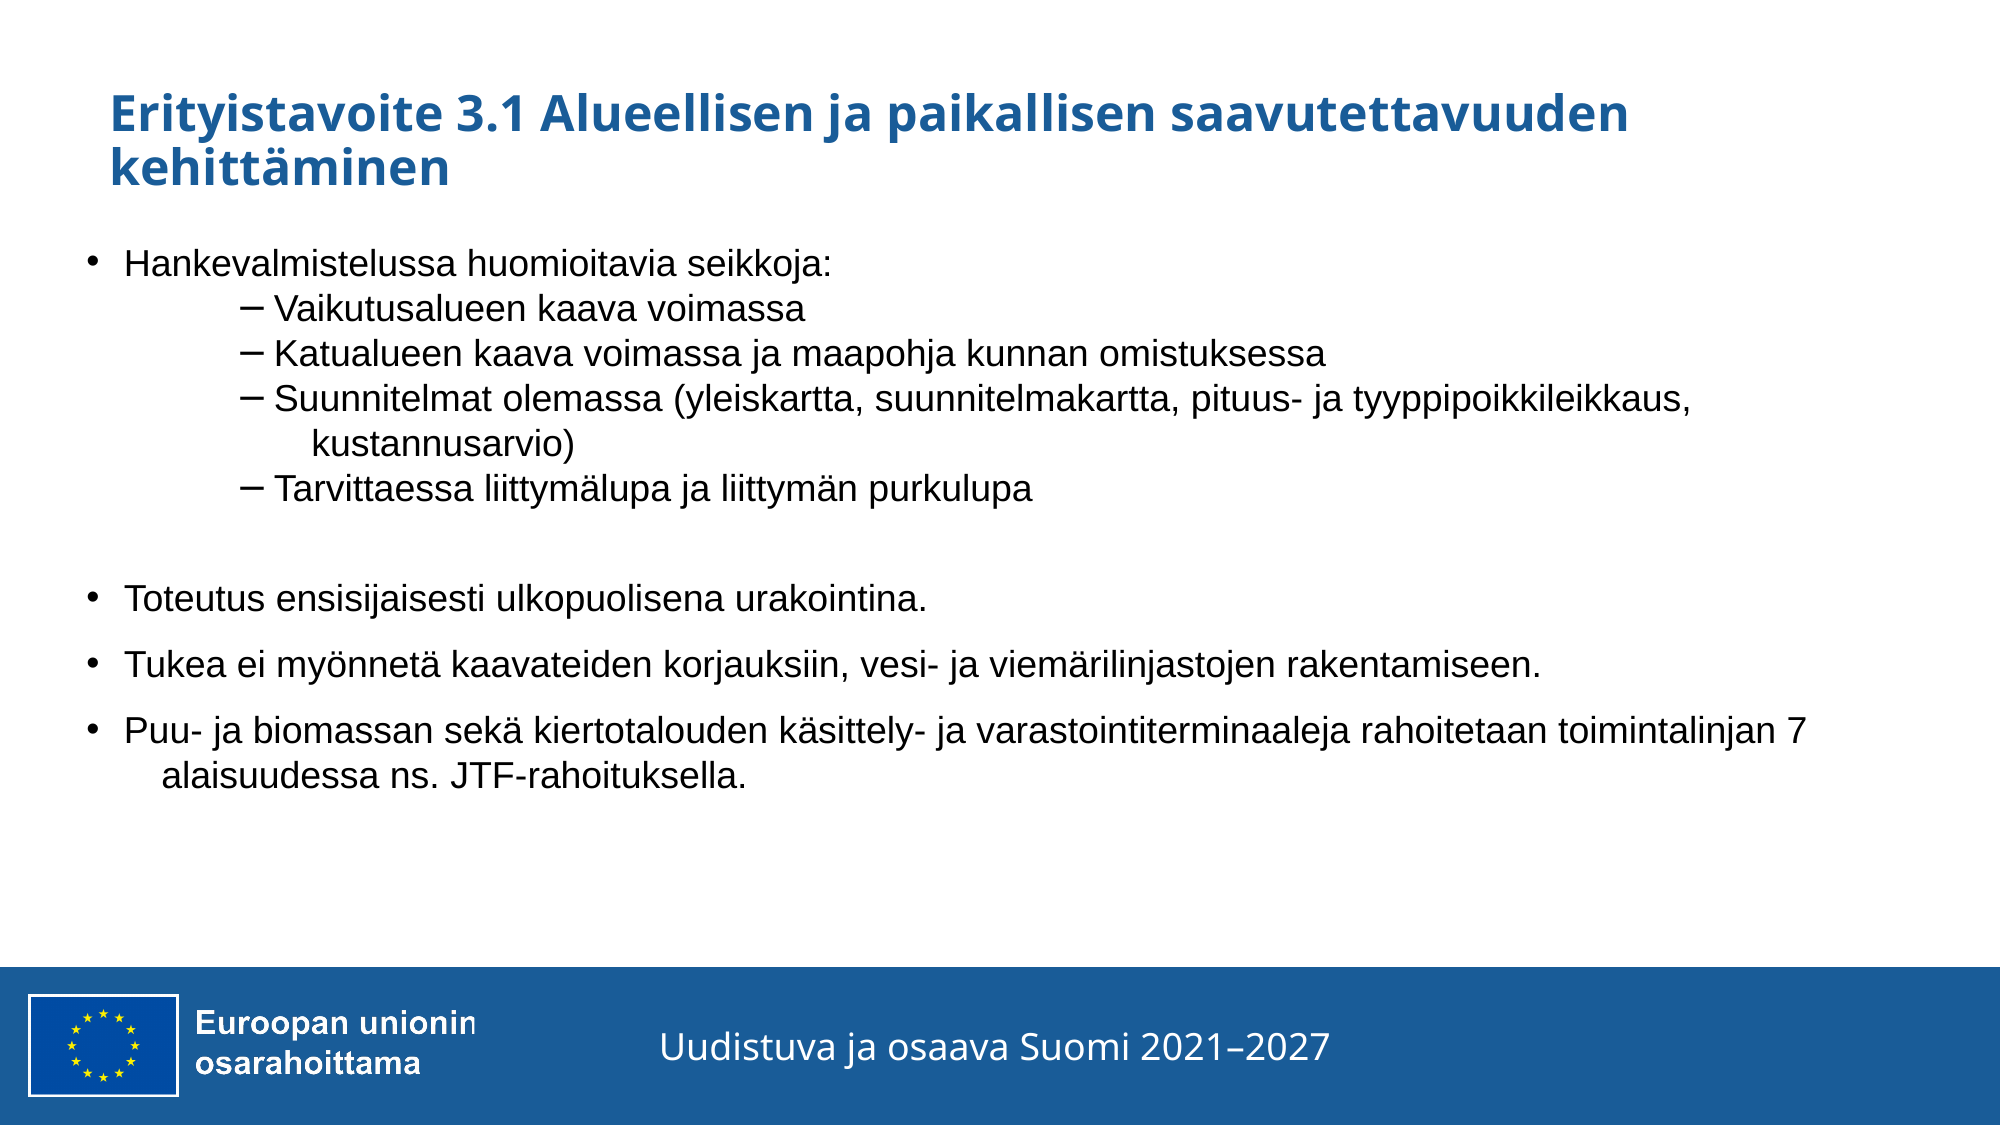

# Erityistavoite 3.1 Alueellisen ja paikallisen saavutettavuuden kehittäminen
Hankevalmistelussa huomioitavia seikkoja:
Vaikutusalueen kaava voimassa
Katualueen kaava voimassa ja maapohja kunnan omistuksessa
Suunnitelmat olemassa (yleiskartta, suunnitelmakartta, pituus- ja tyyppipoikkileikkaus, kustannusarvio)
Tarvittaessa liittymälupa ja liittymän purkulupa
Toteutus ensisijaisesti ulkopuolisena urakointina.
Tukea ei myönnetä kaavateiden korjauksiin, vesi- ja viemärilinjastojen rakentamiseen.
Puu- ja biomassan sekä kiertotalouden käsittely- ja varastointiterminaaleja rahoitetaan toimintalinjan 7 alaisuudessa ns. JTF-rahoituksella.